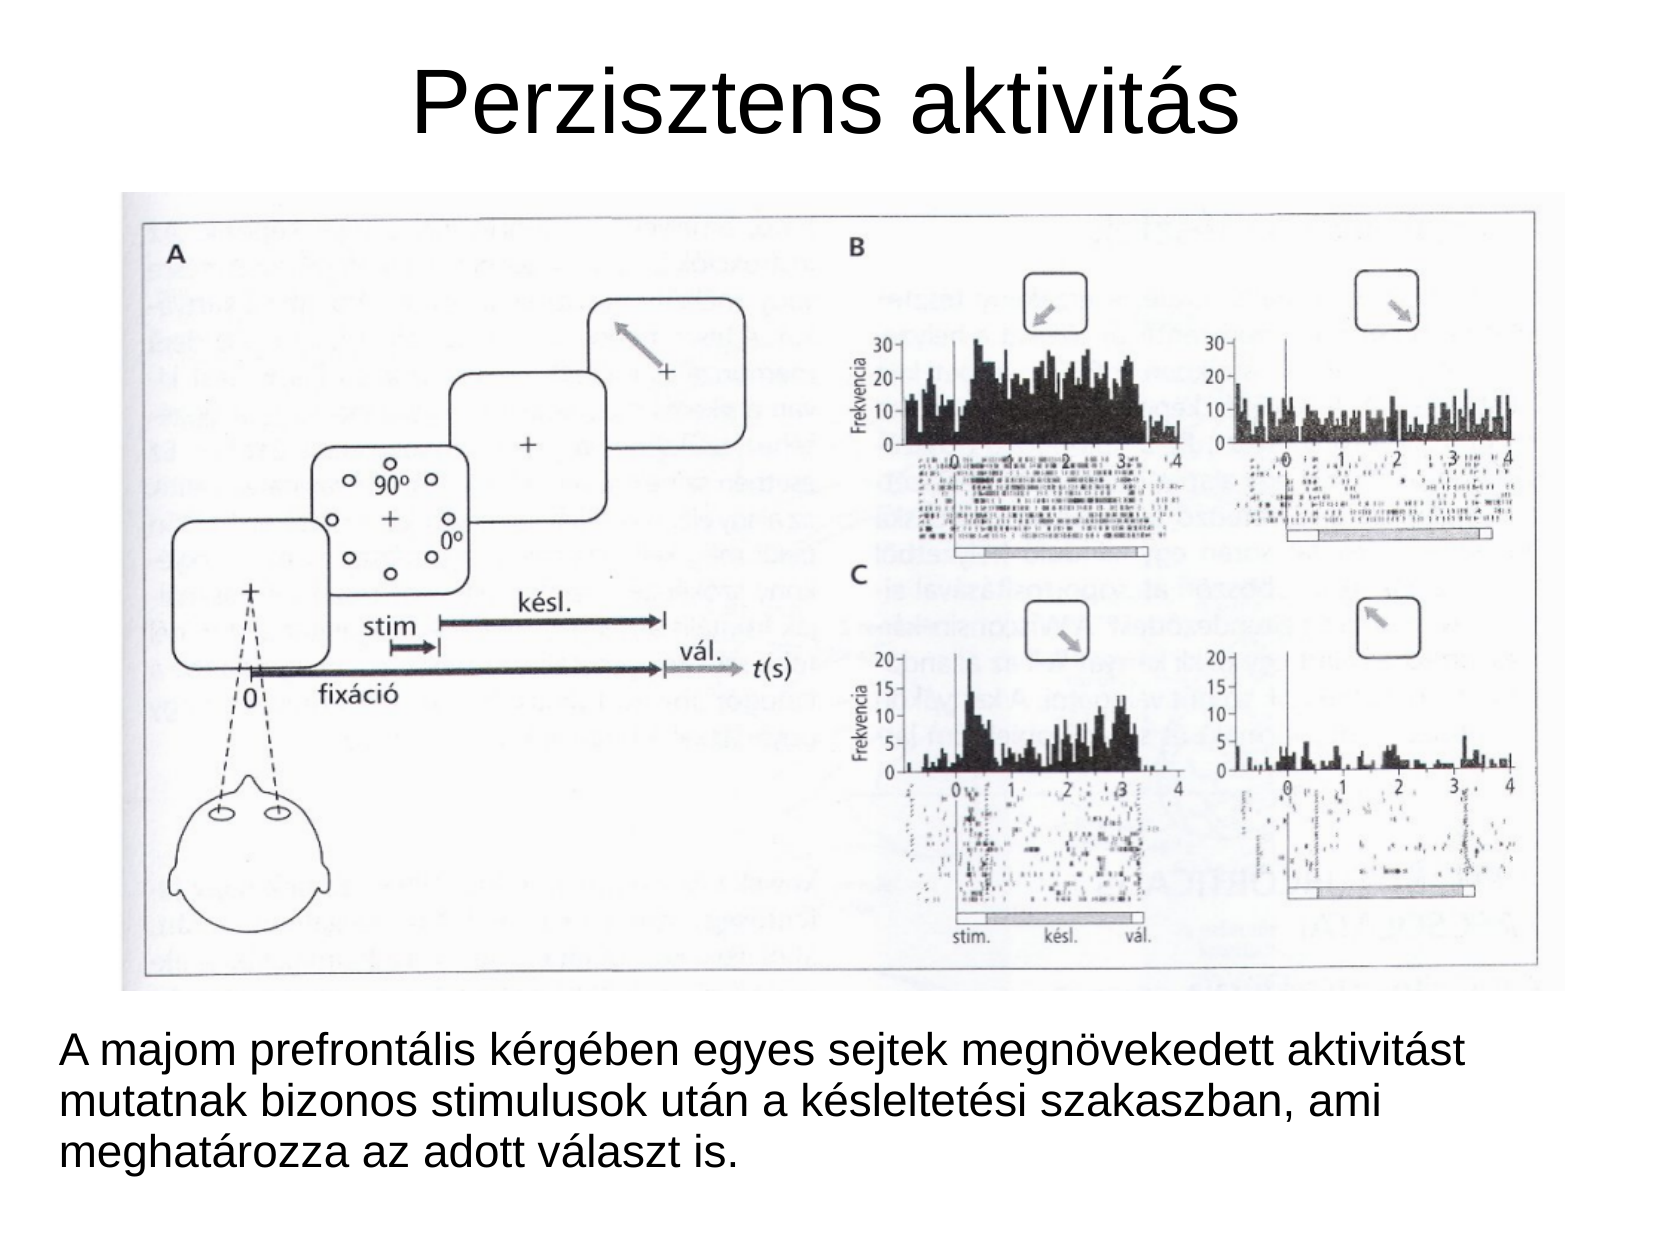

# Perzisztens aktivitás
A majom prefrontális kérgében egyes sejtek megnövekedett aktivitást mutatnak bizonos stimulusok után a késleltetési szakaszban, ami meghatározza az adott választ is.